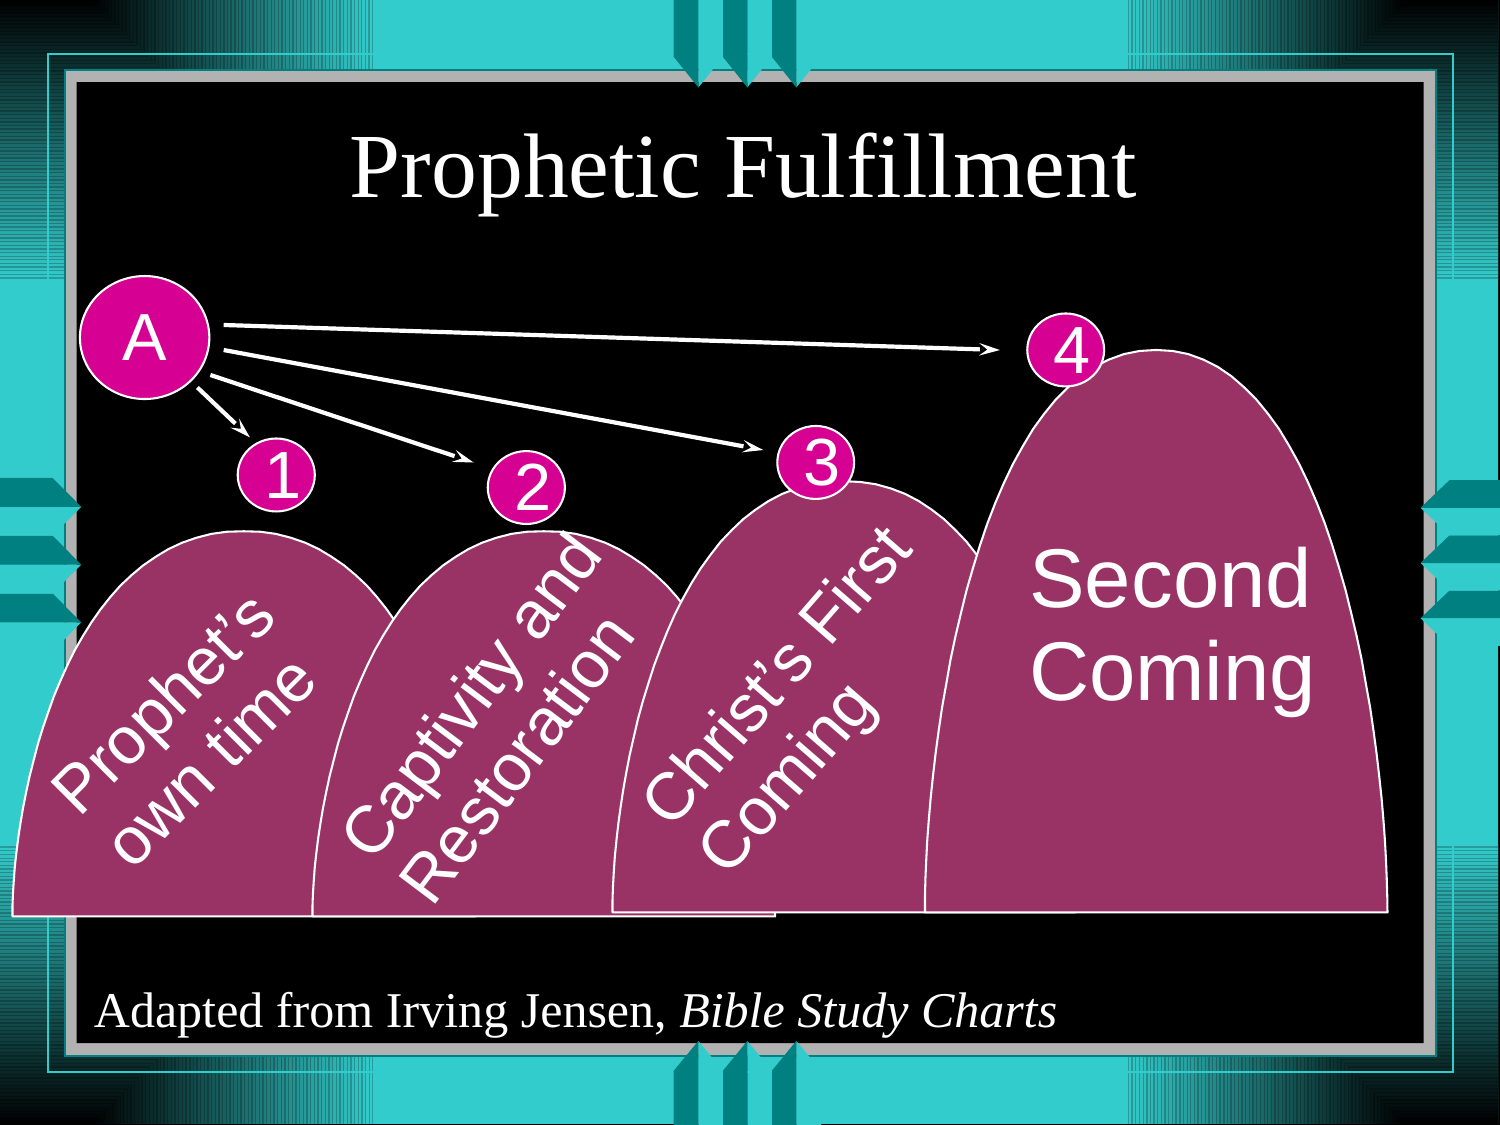

# Prophetic Fulfillment
A
4
Second Coming
3
Christ’s First Coming
Captivity and Restoration
2
1
Prophet’s own time
Adapted from Irving Jensen, Bible Study Charts